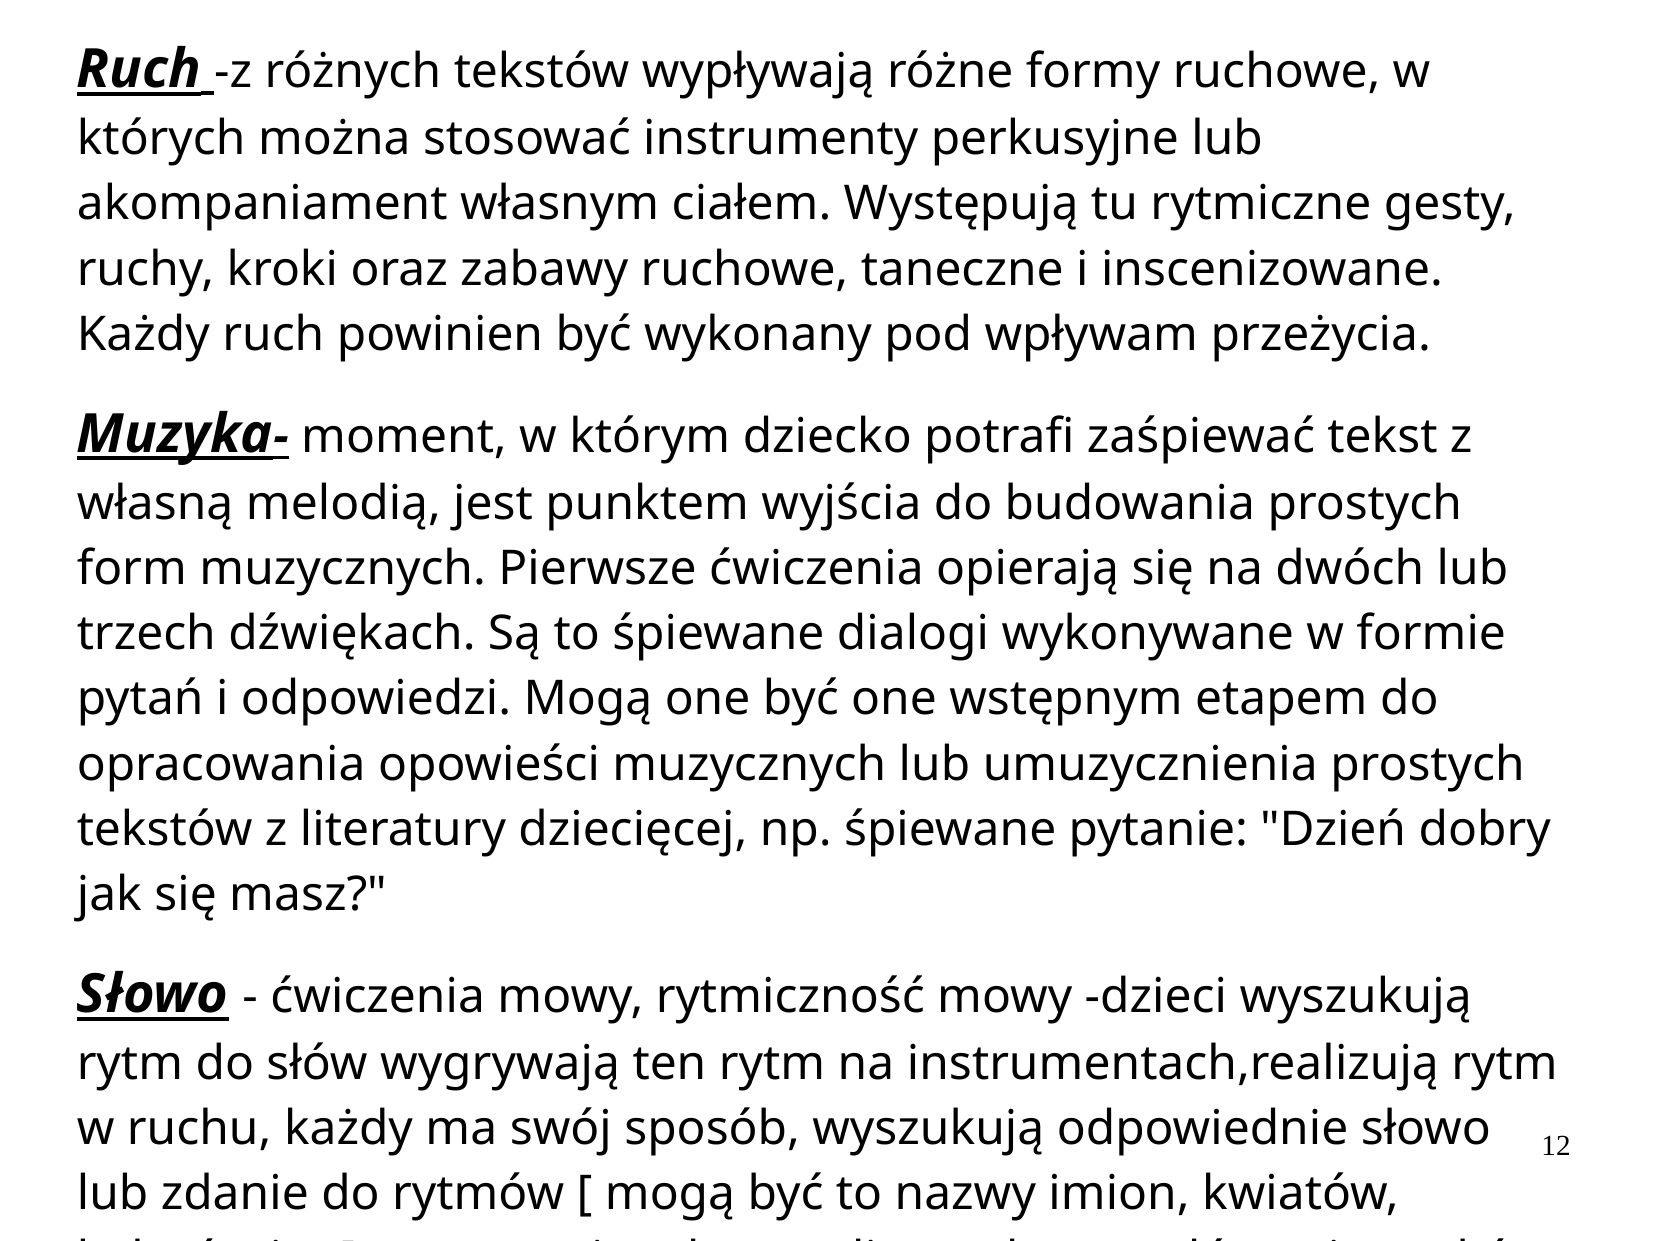

# Ruch -z różnych tekstów wypływają różne formy ruchowe, w których można stosować instrumenty perkusyjne lub akompaniament własnym ciałem. Występują tu rytmiczne gesty, ruchy, kroki oraz zabawy ruchowe, taneczne i inscenizowane. Każdy ruch powinien być wykonany pod wpływam przeżycia.
Muzyka- moment, w którym dziecko potrafi zaśpiewać tekst z własną melodią, jest punktem wyjścia do budowania prostych form muzycznych. Pierwsze ćwiczenia opierają się na dwóch lub trzech dźwiękach. Są to śpiewane dialogi wykonywane w formie pytań i odpowiedzi. Mogą one być one wstępnym etapem do opracowania opowieści muzycznych lub umuzycznienia prostych tekstów z literatury dziecięcej, np. śpiewane pytanie: "Dzień dobry jak się masz?"
Słowo - ćwiczenia mowy, rytmiczność mowy -dzieci wyszukują rytm do słów wygrywają ten rytm na instrumentach,realizują rytm w ruchu, każdy ma swój sposób, wyszukują odpowiednie słowo lub zdanie do rytmów [ mogą być to nazwy imion, kwiatów, kolorów itp.] ,powtarzają teksty wyliczanek , przysłów, wierszyków itp. mówią na różne sposoby: - ze zmianą tempa, - ze zmianą dynamiki (cicho-głośno itd.), ze zmianą rejestru (cicho-grubo itd.),akcentują głosem, bez głosu,wykonują dowolne ruchy (w stanie, chodzie, leżeniu itp.)
12